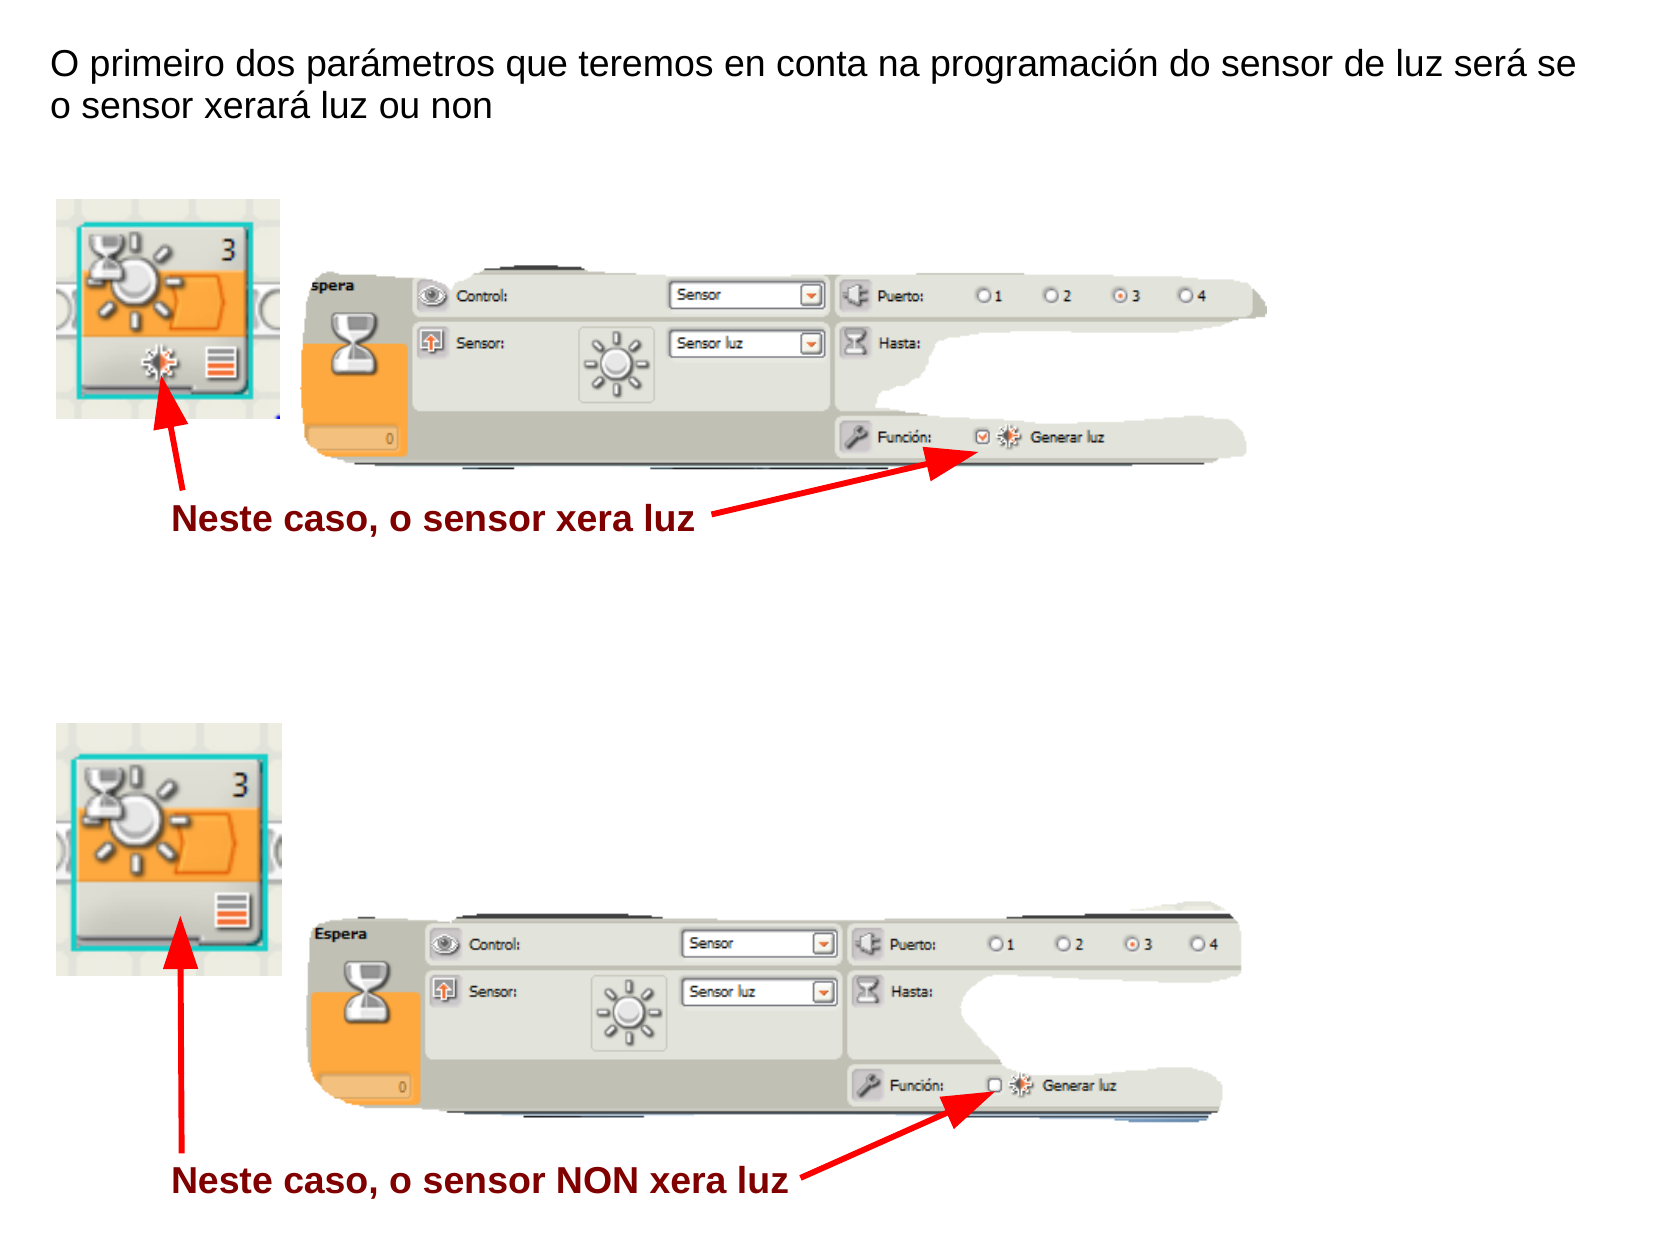

O primeiro dos parámetros que teremos en conta na programación do sensor de luz será se o sensor xerará luz ou non
Neste caso, o sensor xera luz
Neste caso, o sensor NON xera luz